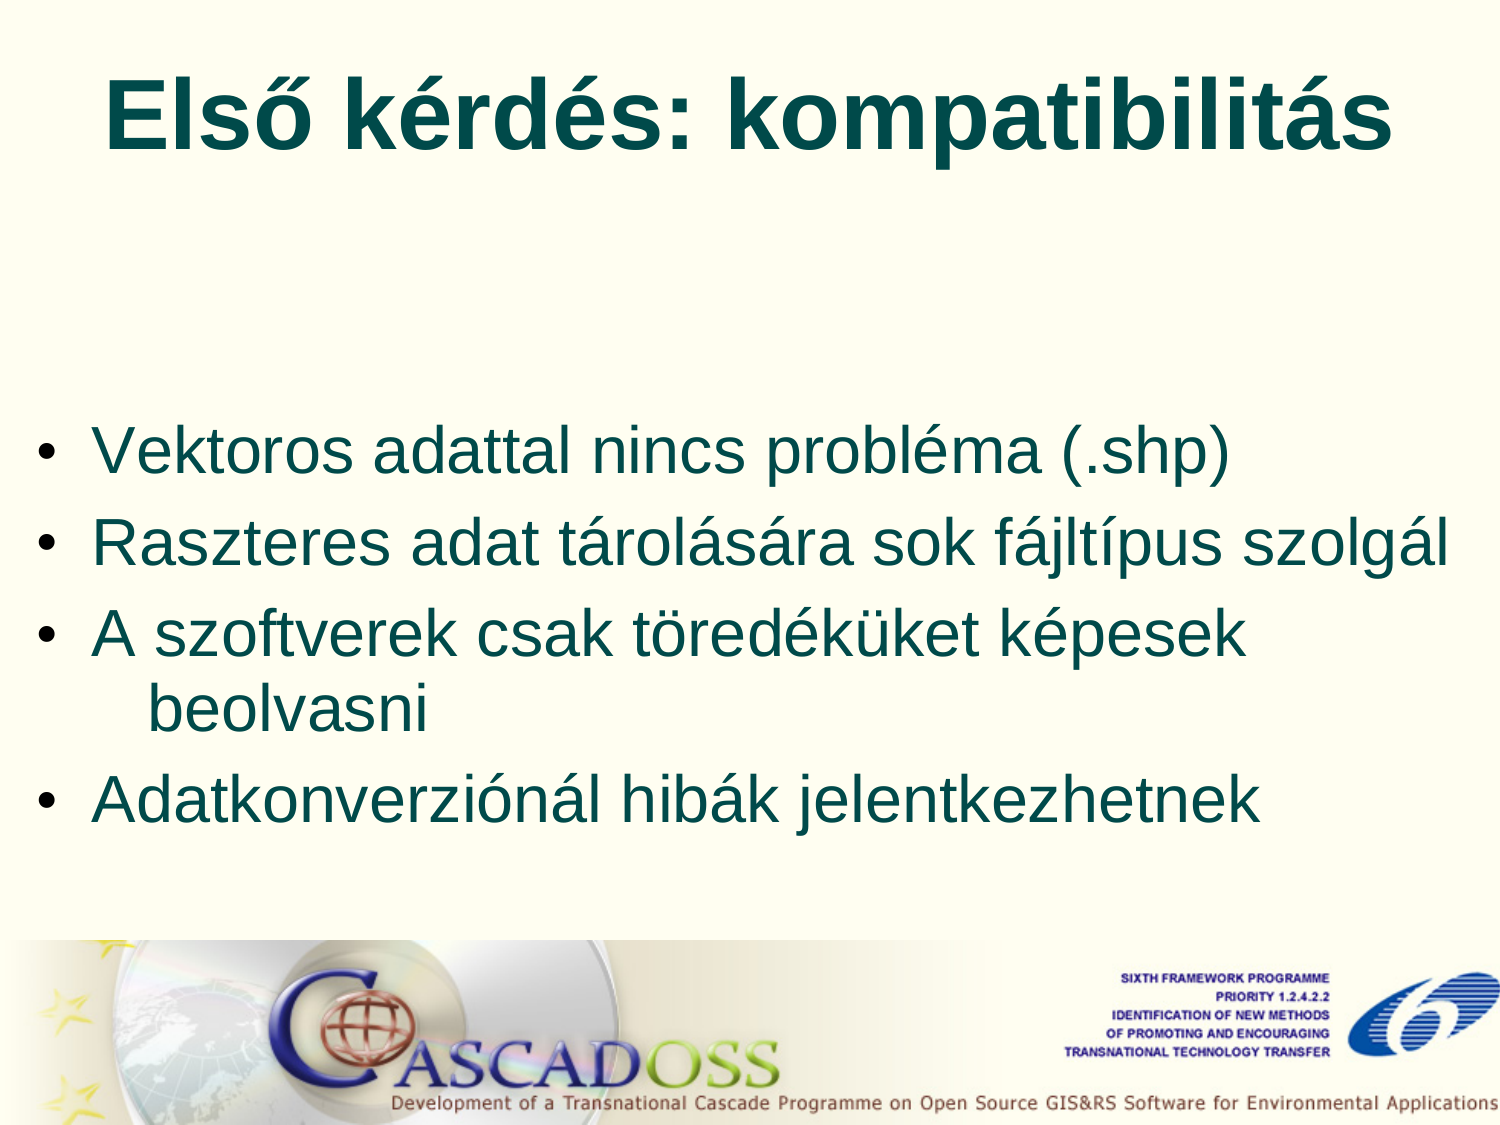

# Első kérdés: kompatibilitás
Vektoros adattal nincs probléma (.shp)
Raszteres adat tárolására sok fájltípus szolgál
A szoftverek csak töredéküket képesek beolvasni
Adatkonverziónál hibák jelentkezhetnek